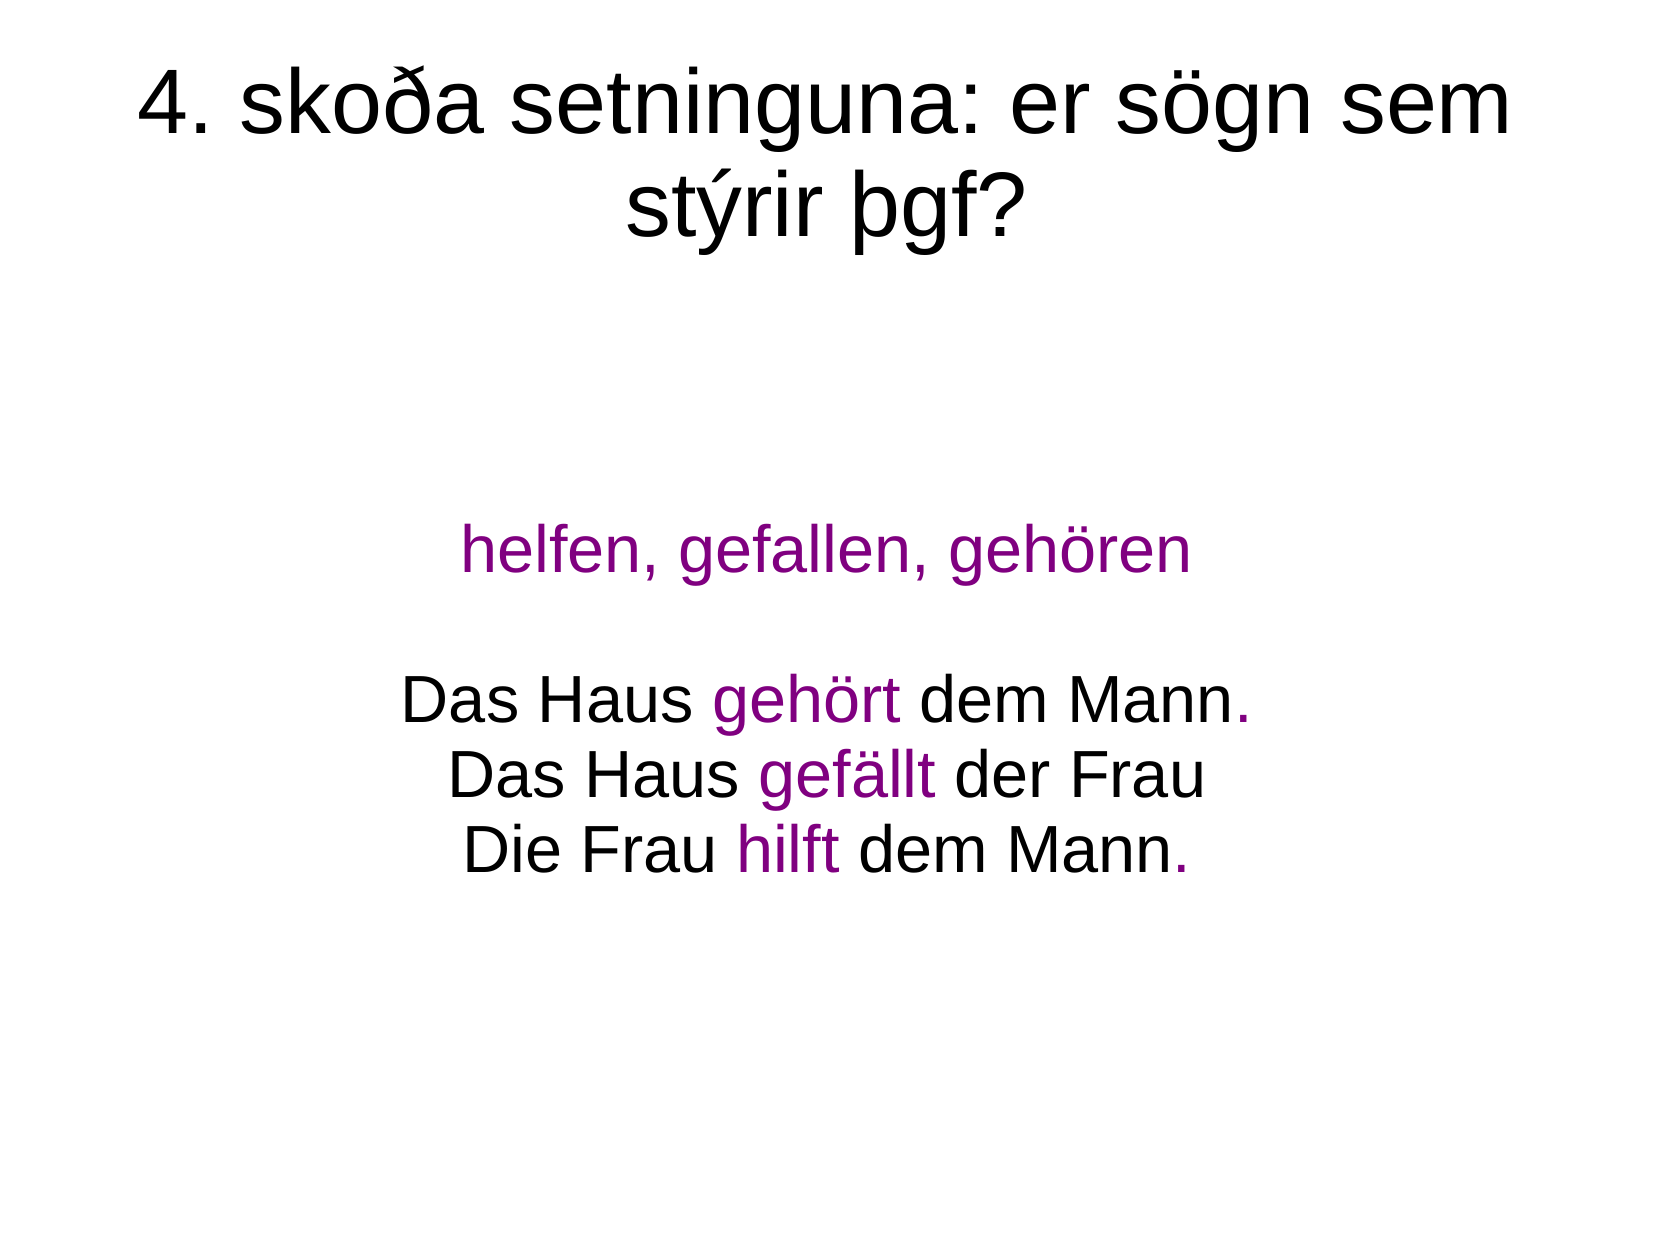

# 4. skoða setninguna: er sögn sem stýrir þgf?
helfen, gefallen, gehören
Das Haus gehört dem Mann.
Das Haus gefällt der Frau
Die Frau hilft dem Mann.